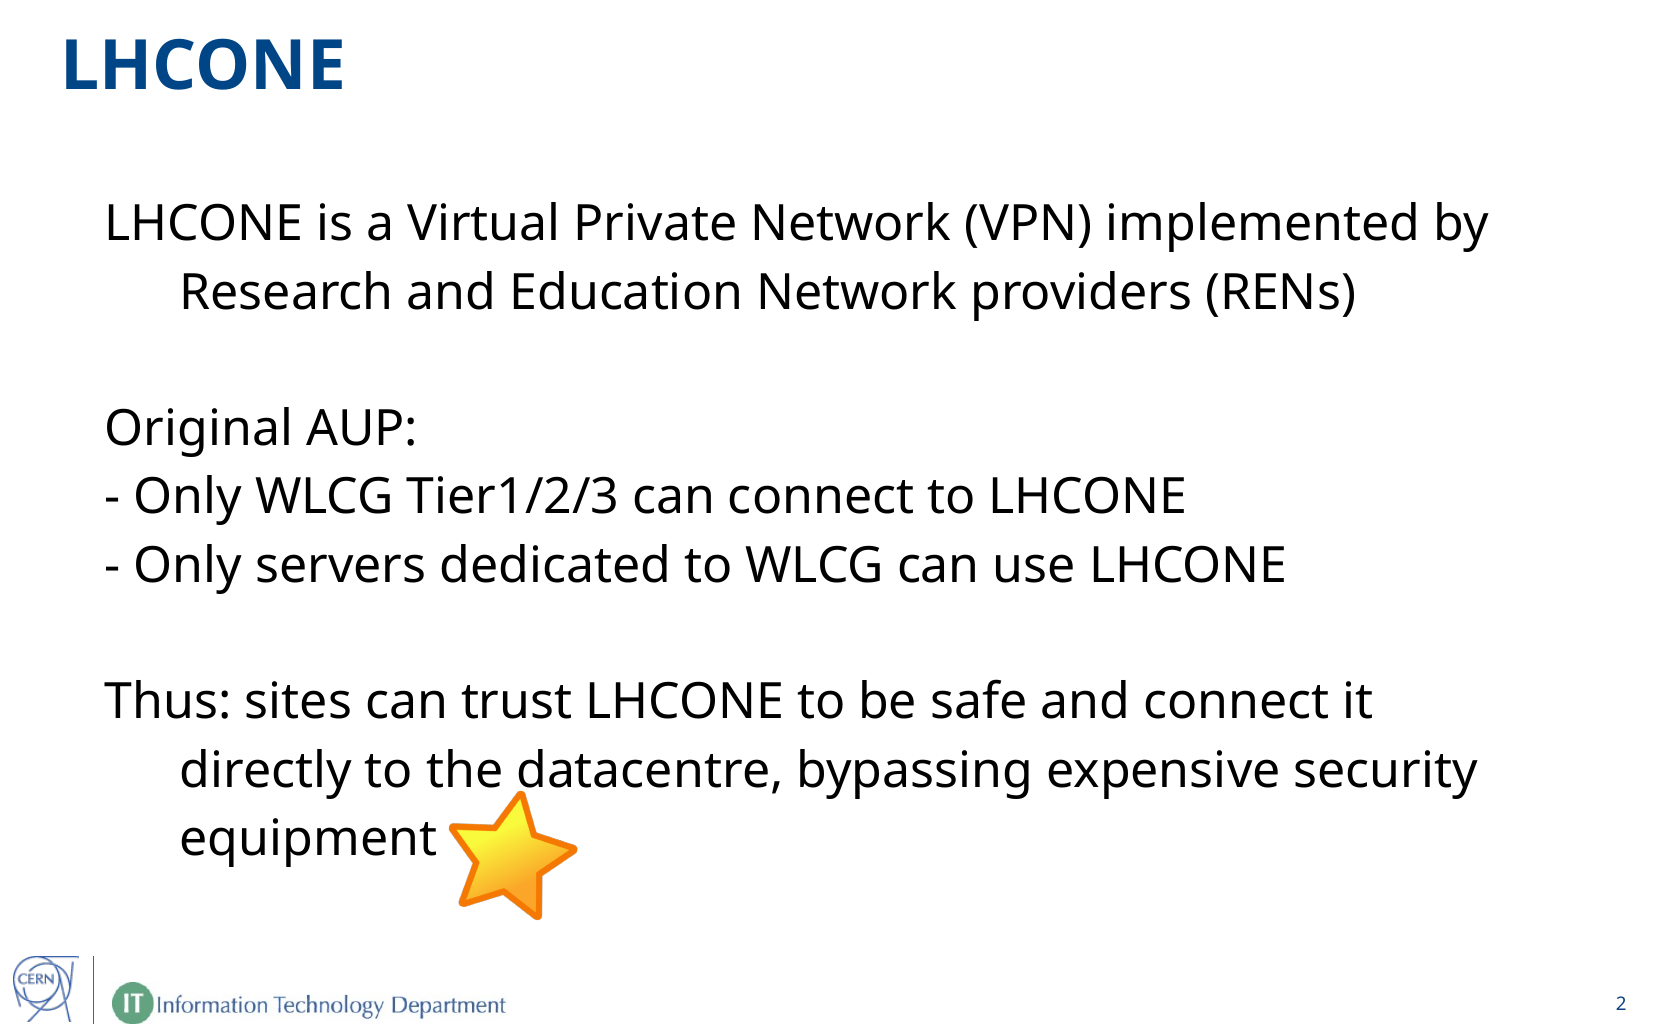

# LHCONE
LHCONE is a Virtual Private Network (VPN) implemented by Research and Education Network providers (RENs)
Original AUP:
- Only WLCG Tier1/2/3 can connect to LHCONE
- Only servers dedicated to WLCG can use LHCONE
Thus: sites can trust LHCONE to be safe and connect it directly to the datacentre, bypassing expensive security equipment